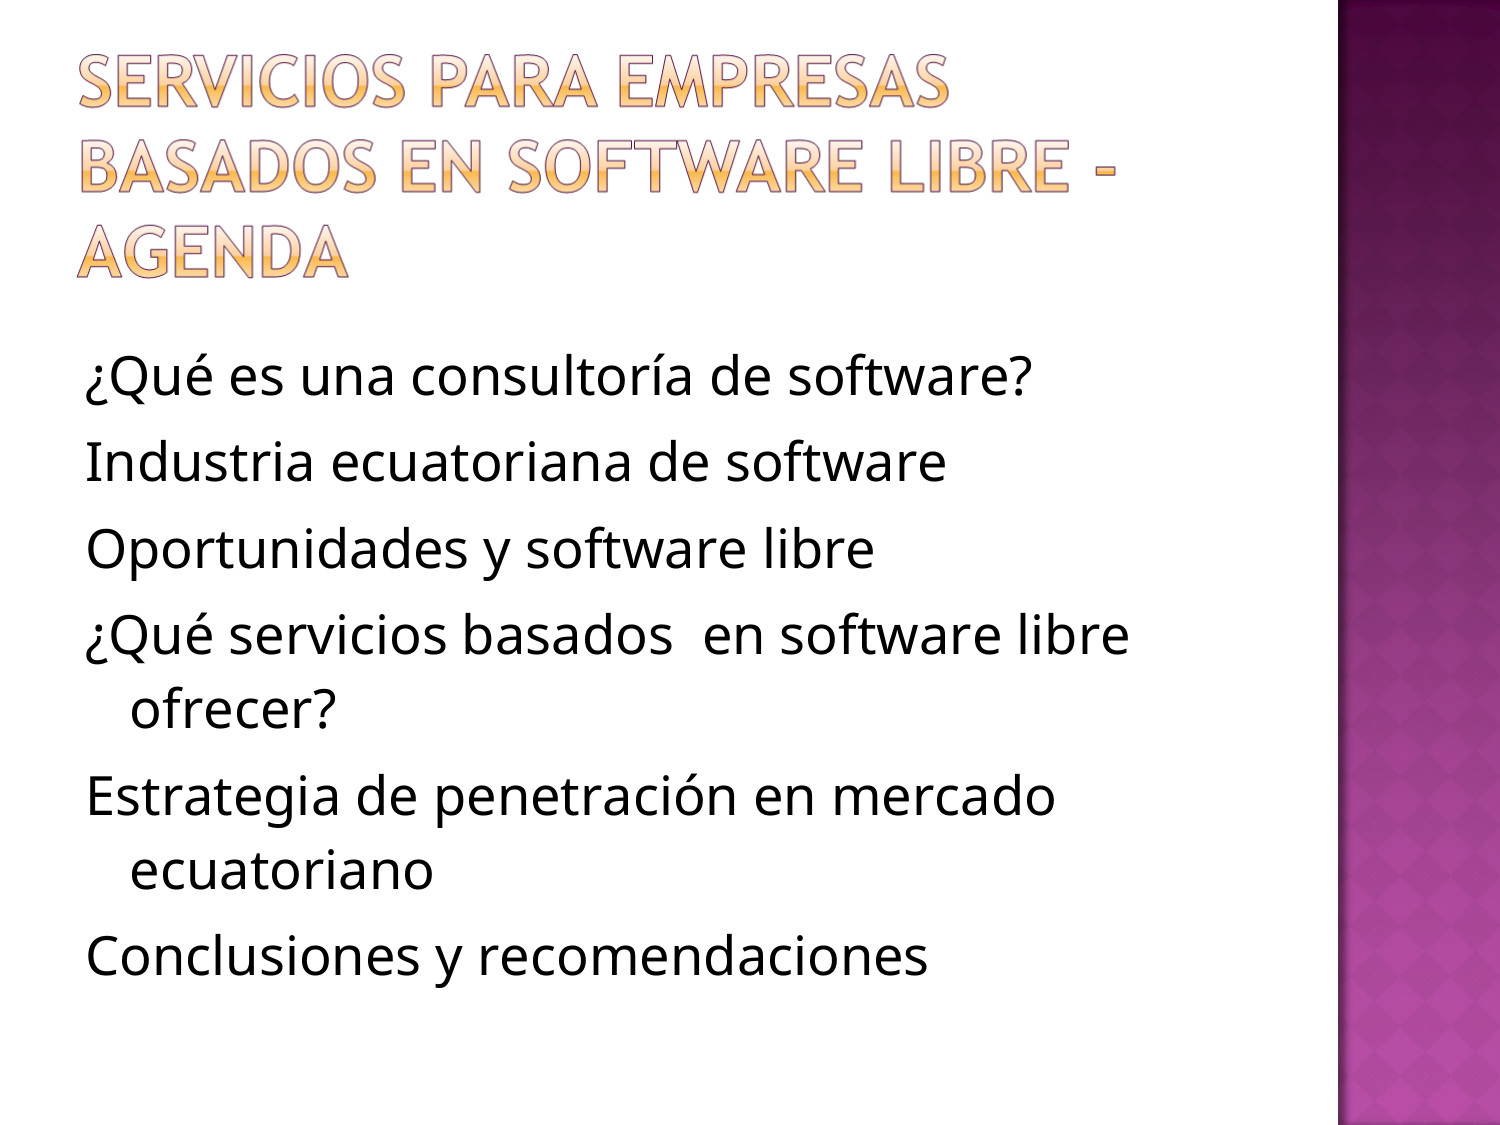

# ¿Qué es una consultoría de software?
Industria ecuatoriana de software
Oportunidades y software libre
¿Qué servicios basados en software libre ofrecer?
Estrategia de penetración en mercado ecuatoriano
Conclusiones y recomendaciones